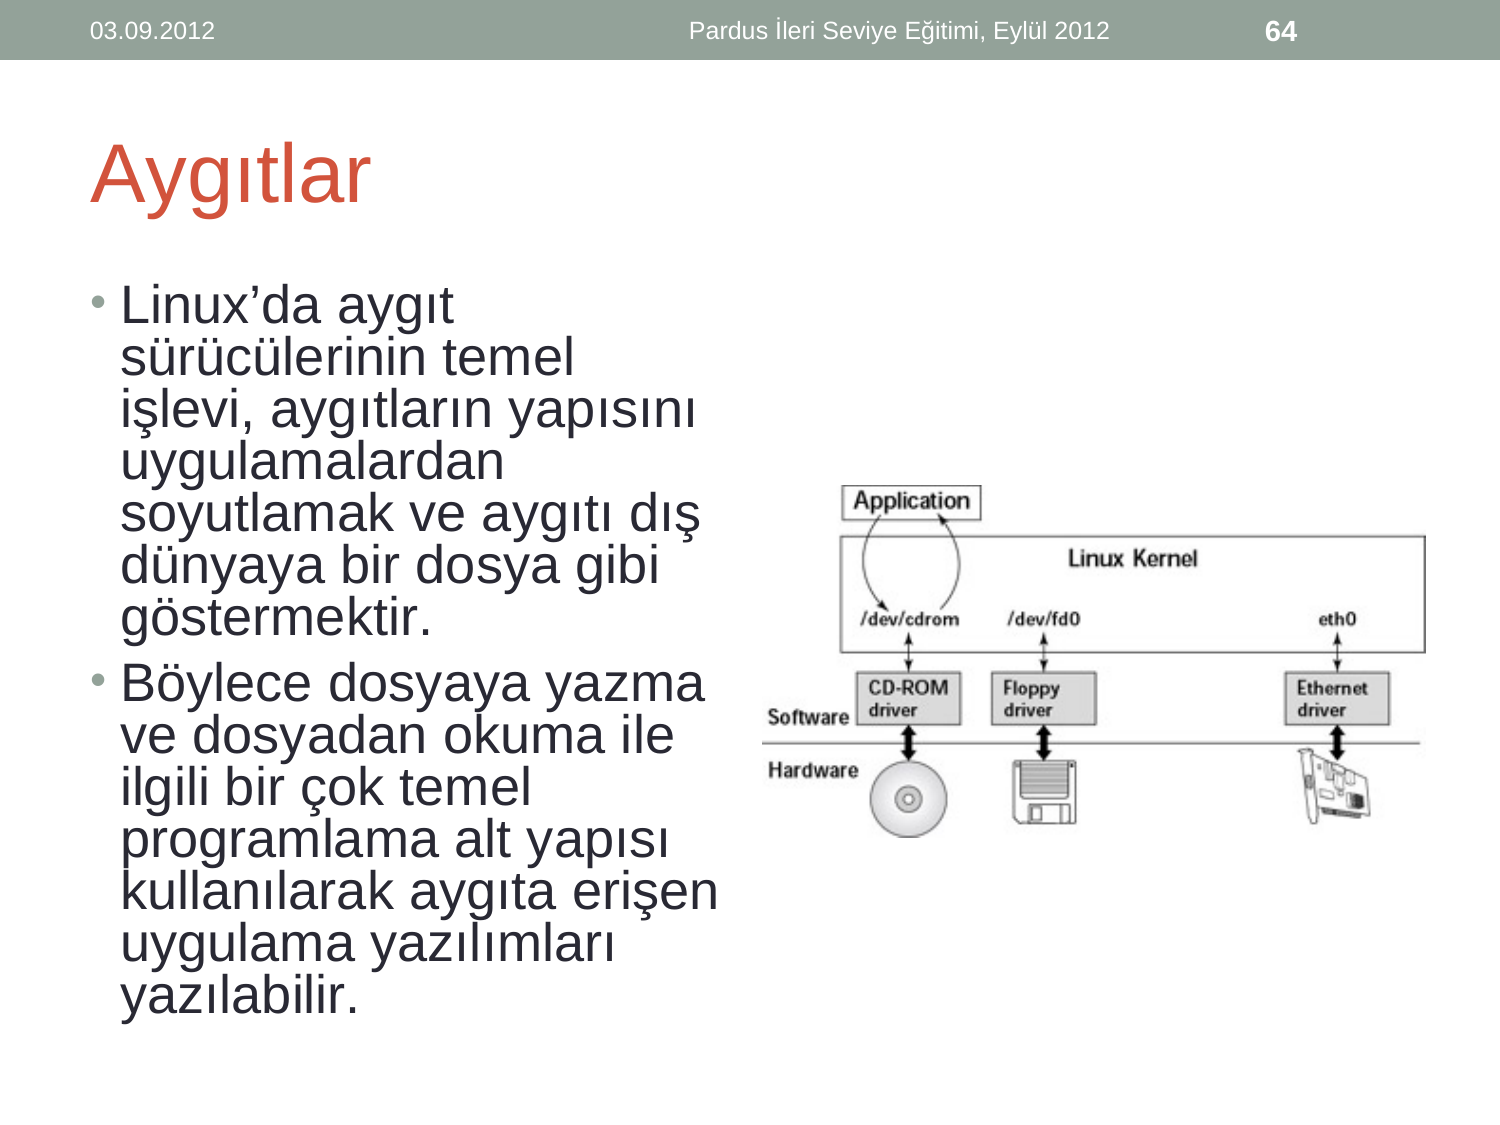

03.09.2012
Pardus İleri Seviye Eğitimi, Eylül 2012
# Aygıtlar
Linux’da aygıt sürücülerinin temel işlevi, aygıtların yapısını uygulamalardan soyutlamak ve aygıtı dış dünyaya bir dosya gibi göstermektir.
Böylece dosyaya yazma ve dosyadan okuma ile ilgili bir çok temel programlama alt yapısı kullanılarak aygıta erişen uygulama yazılımları yazılabilir.